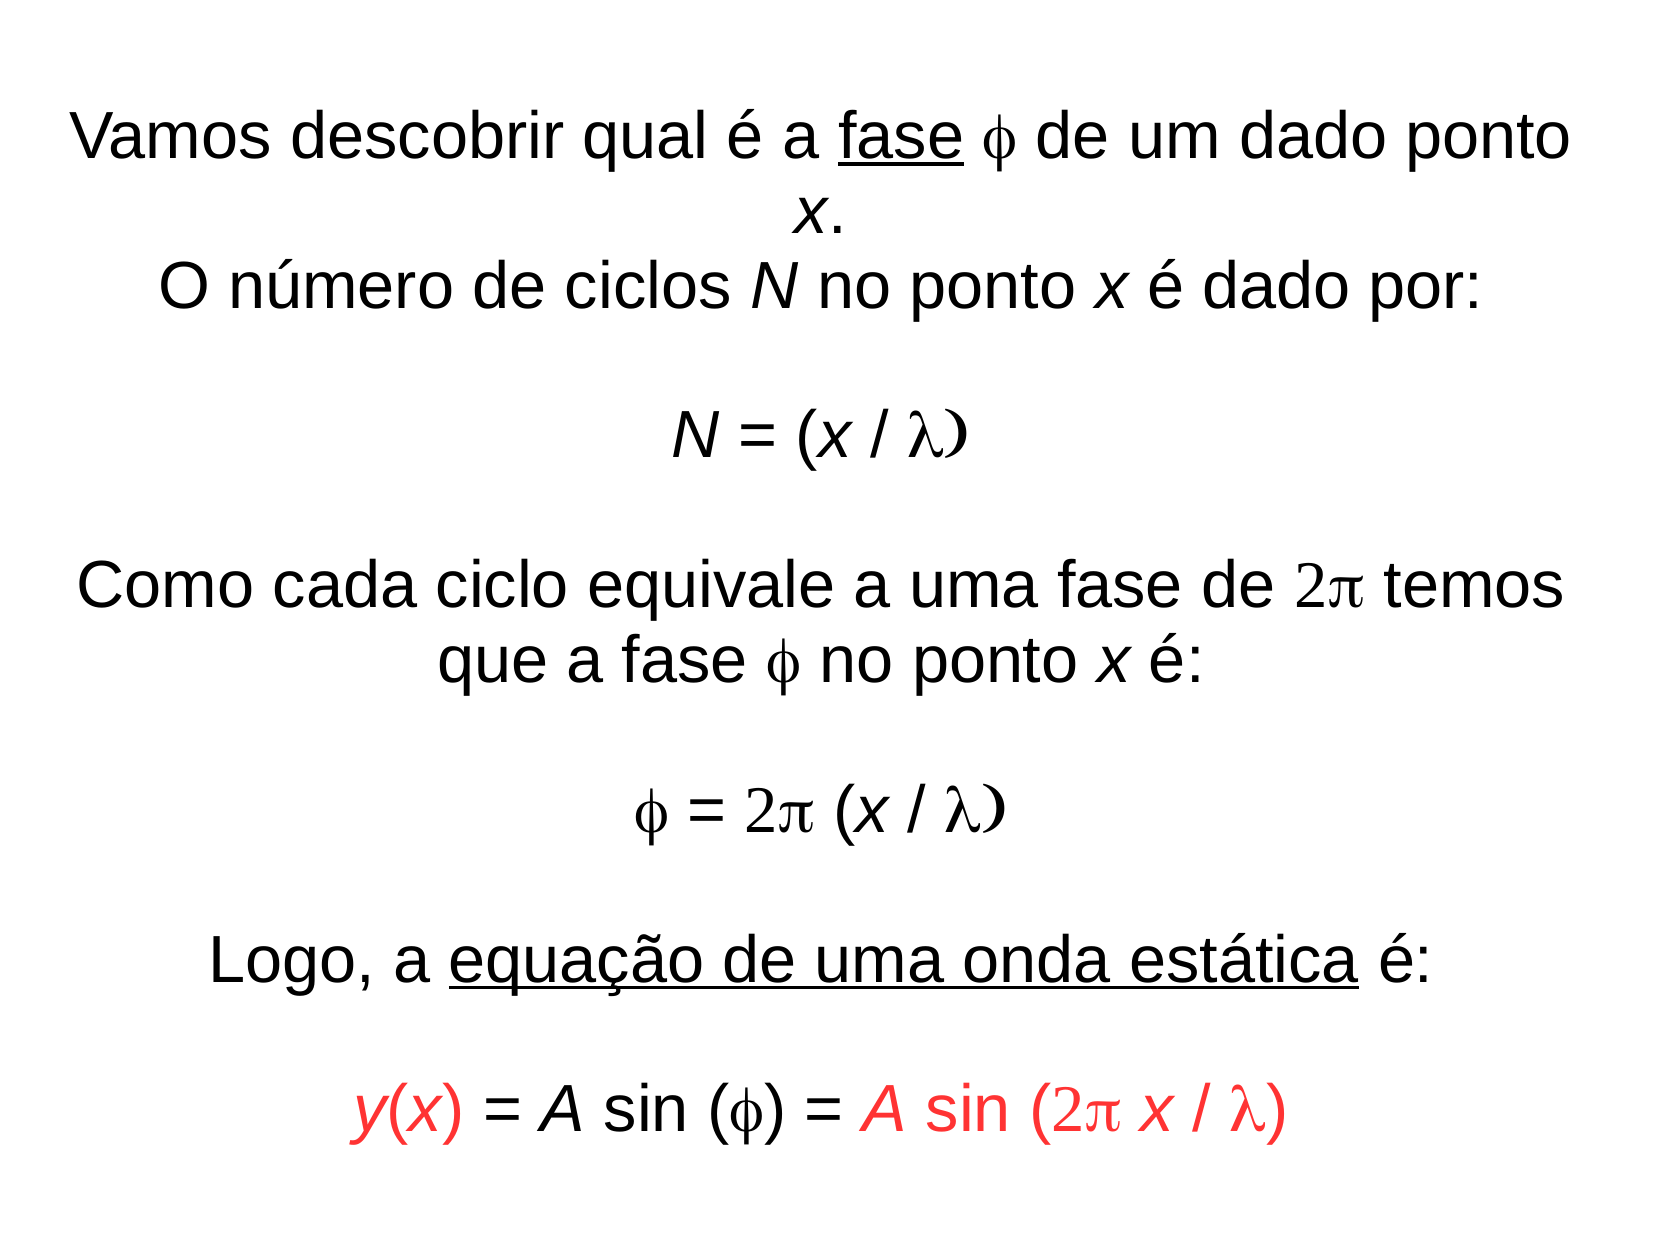

#
Vamos descobrir qual é a fase f de um dado ponto x.
O número de ciclos N no ponto x é dado por:
N = (x / l)
Como cada ciclo equivale a uma fase de 2p temos que a fase f no ponto x é:
f = 2p (x / l)
Logo, a equação de uma onda estática é:
y(x) = A sin (f) = A sin (2p x / l)